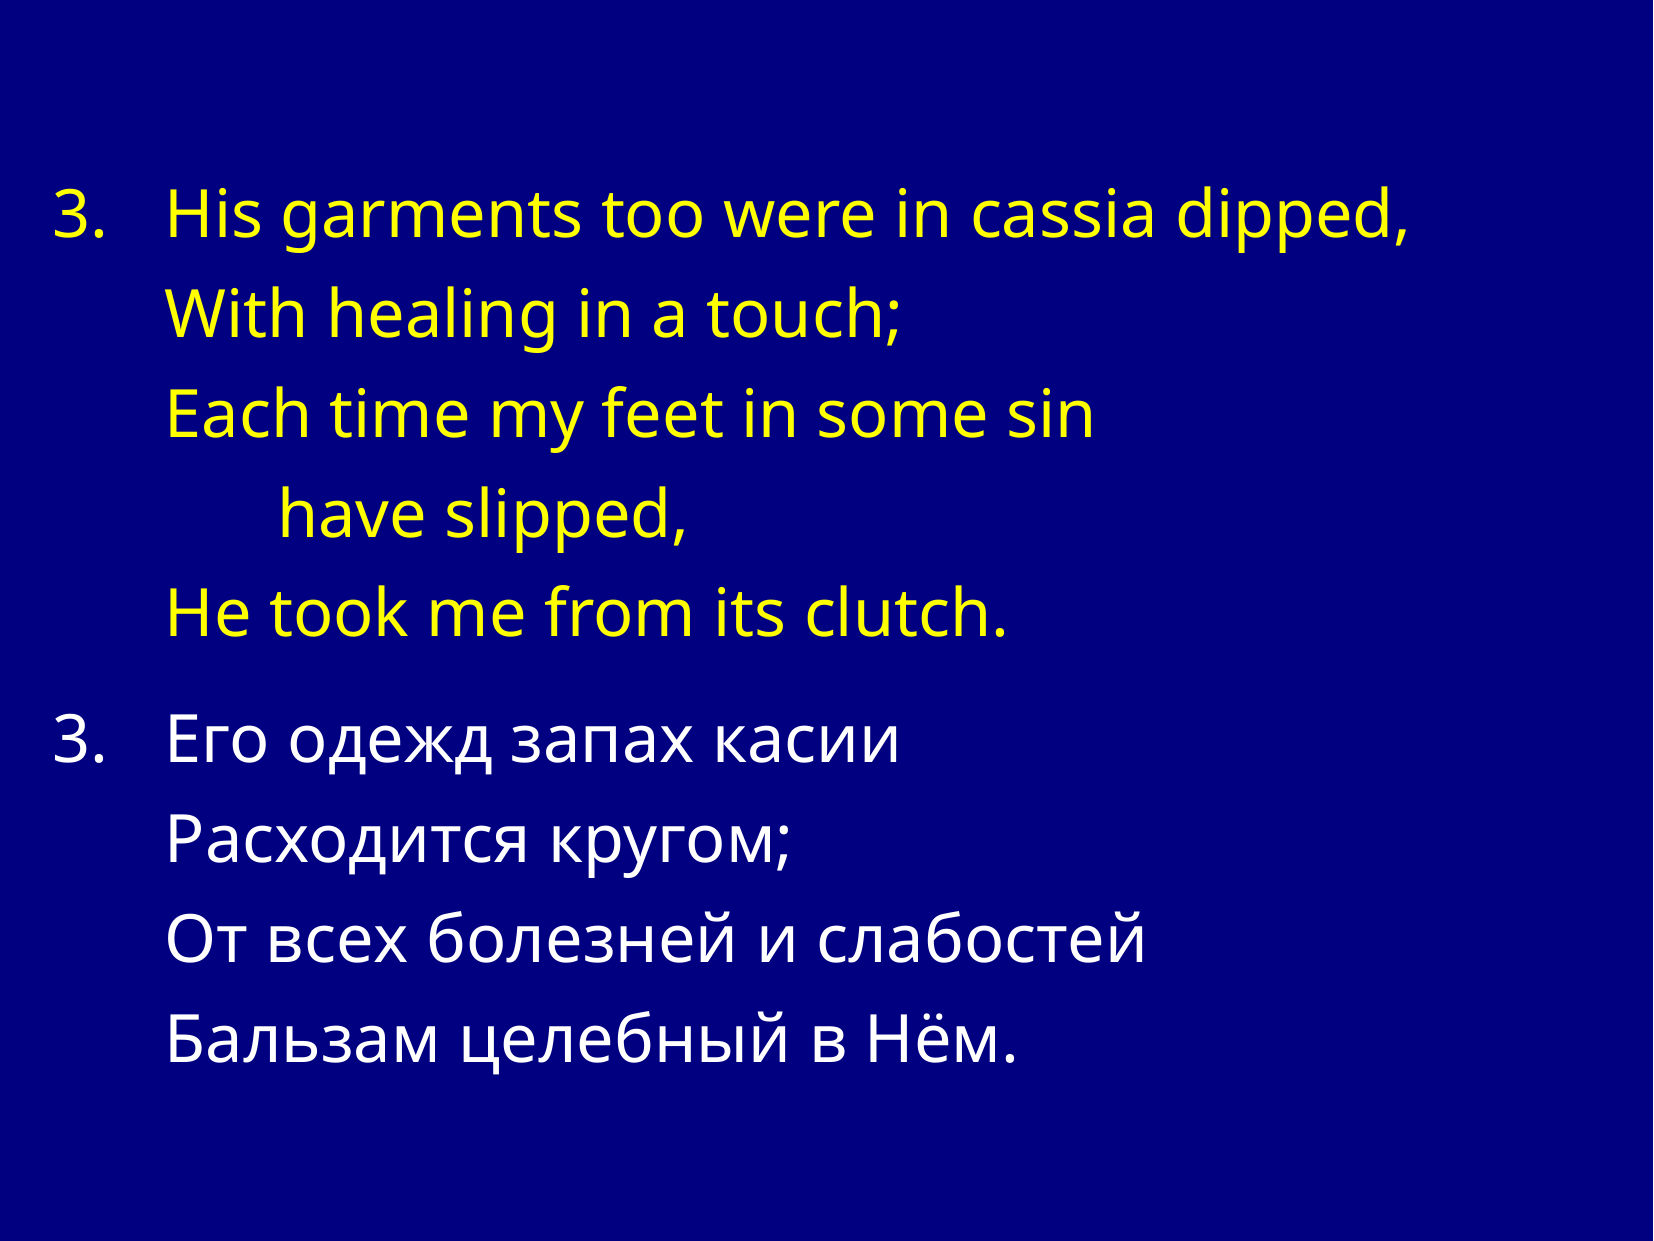

3.	His garments too were in cassia dipped,
	With healing in a touch;
	Each time my feet in some sin
		have slipped,
	He took me from its clutch.
3.	Его одежд запах касии
	Расходится кругом;
	От всех болезней и слабостей
	Бальзам целебный в Нём.